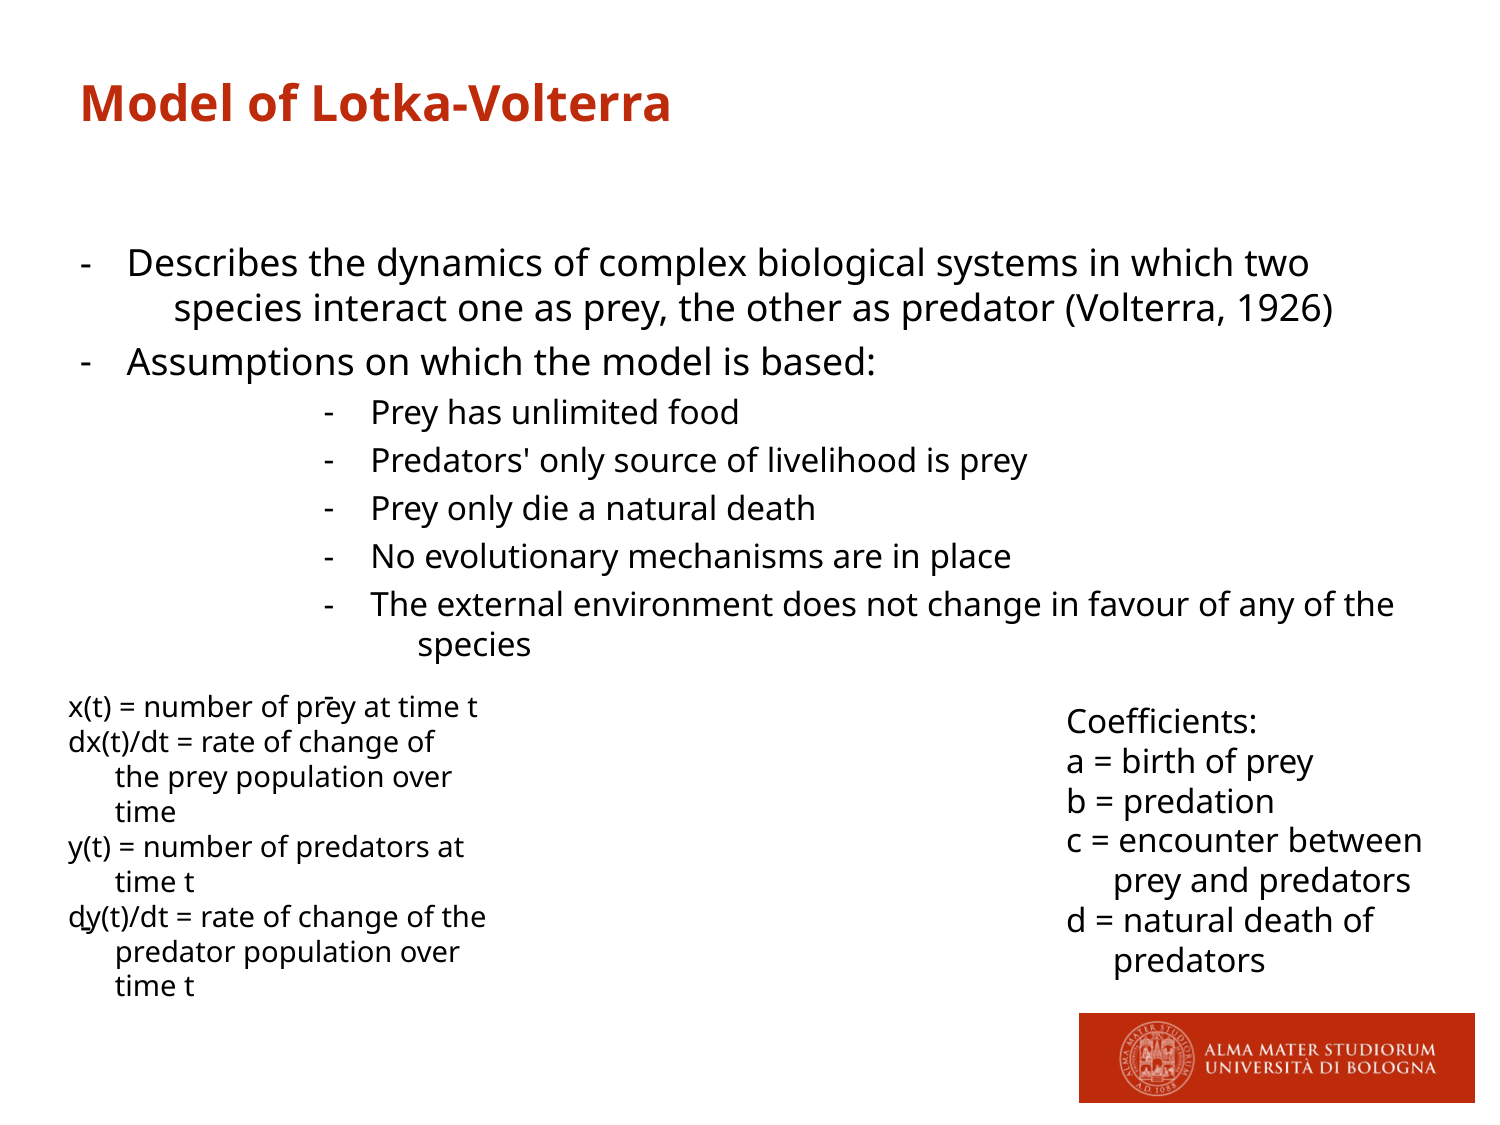

# Model of Lotka-Volterra
Describes the dynamics of complex biological systems in which two species interact one as prey, the other as predator (Volterra, 1926)
Assumptions on which the model is based:
Prey has unlimited food
Predators' only source of livelihood is prey
Prey only die a natural death
No evolutionary mechanisms are in place
The external environment does not change in favour of any of the species
x(t) = number of prey at time t
dx(t)/dt = rate of change of the prey population over time
y(t) = number of predators at time t
dy(t)/dt = rate of change of the predator population over time t
Coefficients:
a = birth of prey
b = predation
c = encounter between prey and predators
d = natural death of predators